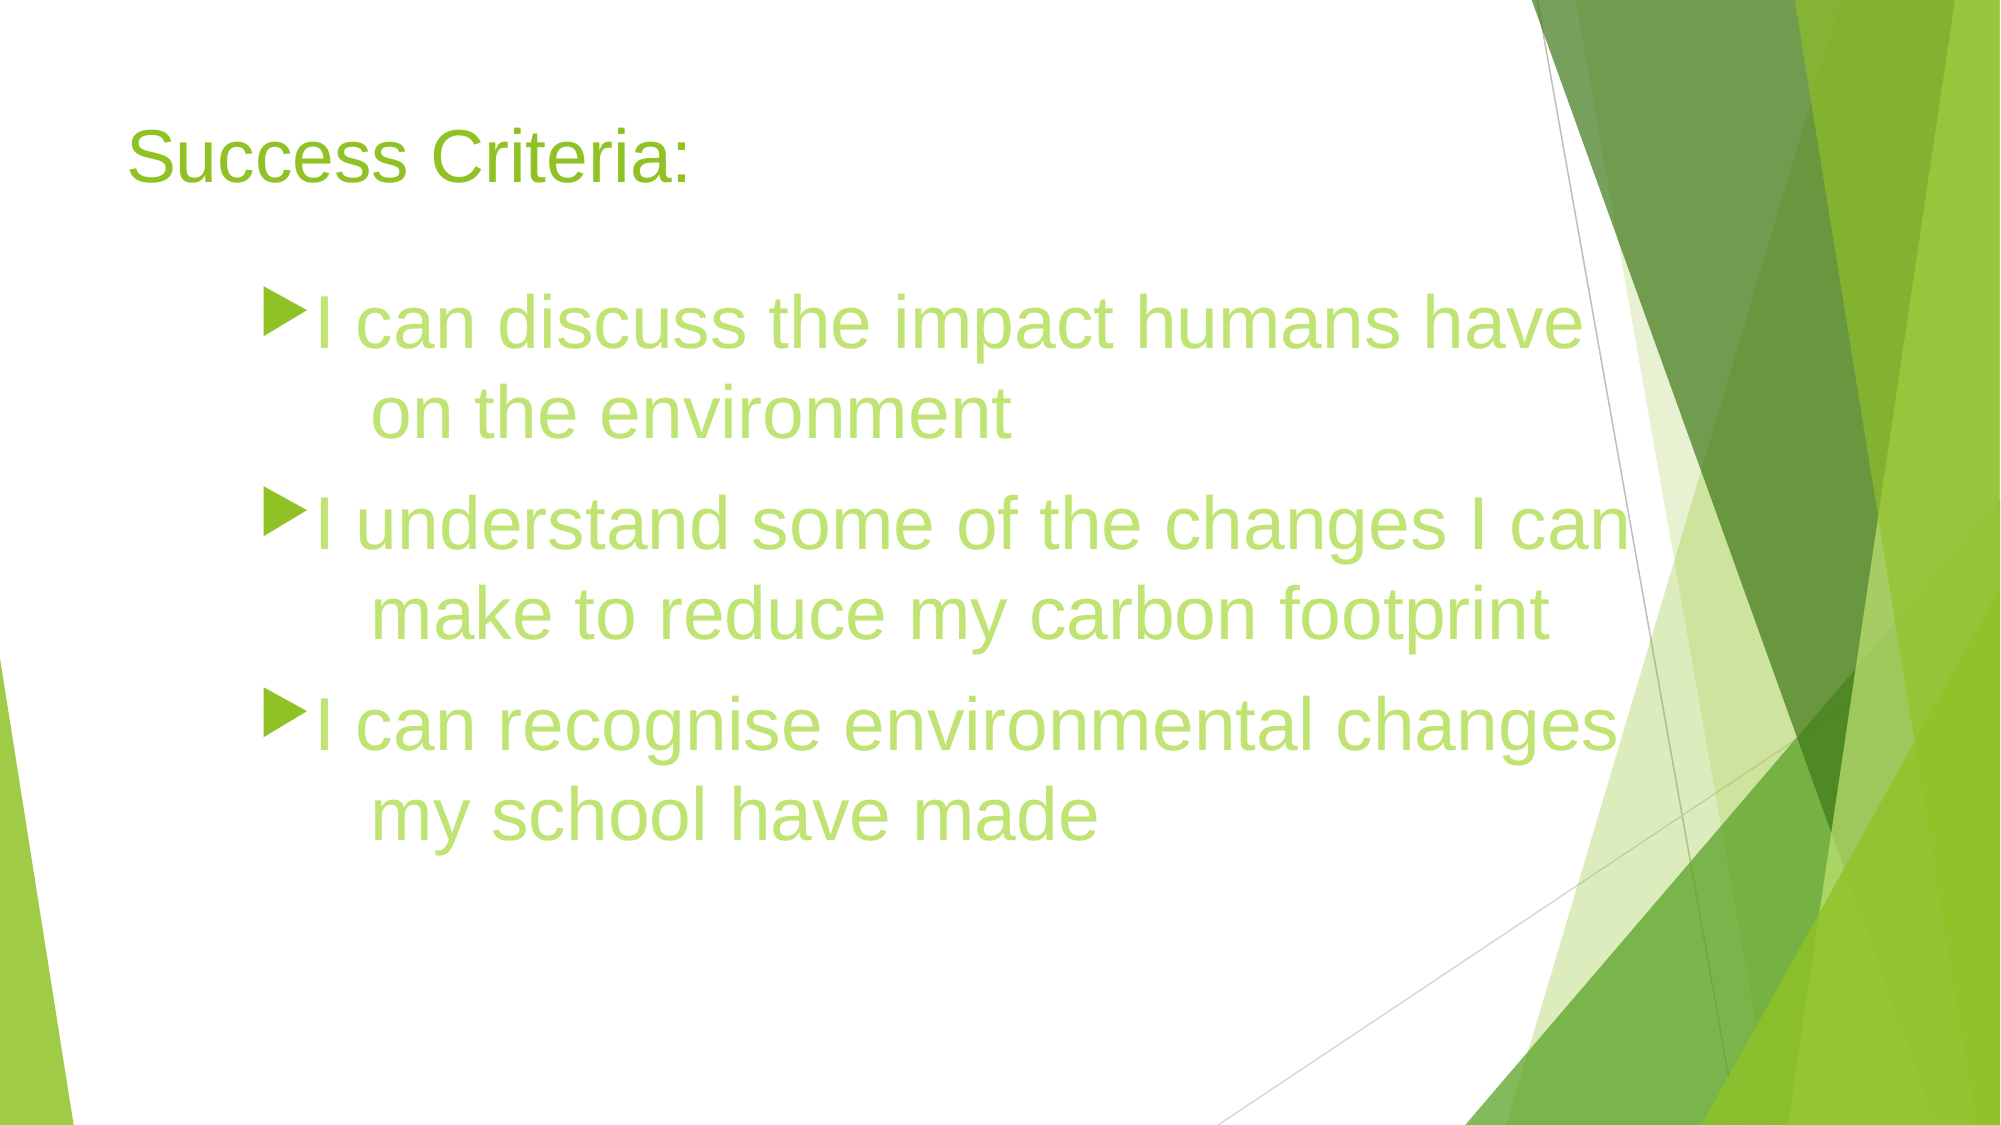

# Success Criteria:
I can discuss the impact humans have on the environment
I understand some of the changes I can make to reduce my carbon footprint
I can recognise environmental changes my school have made